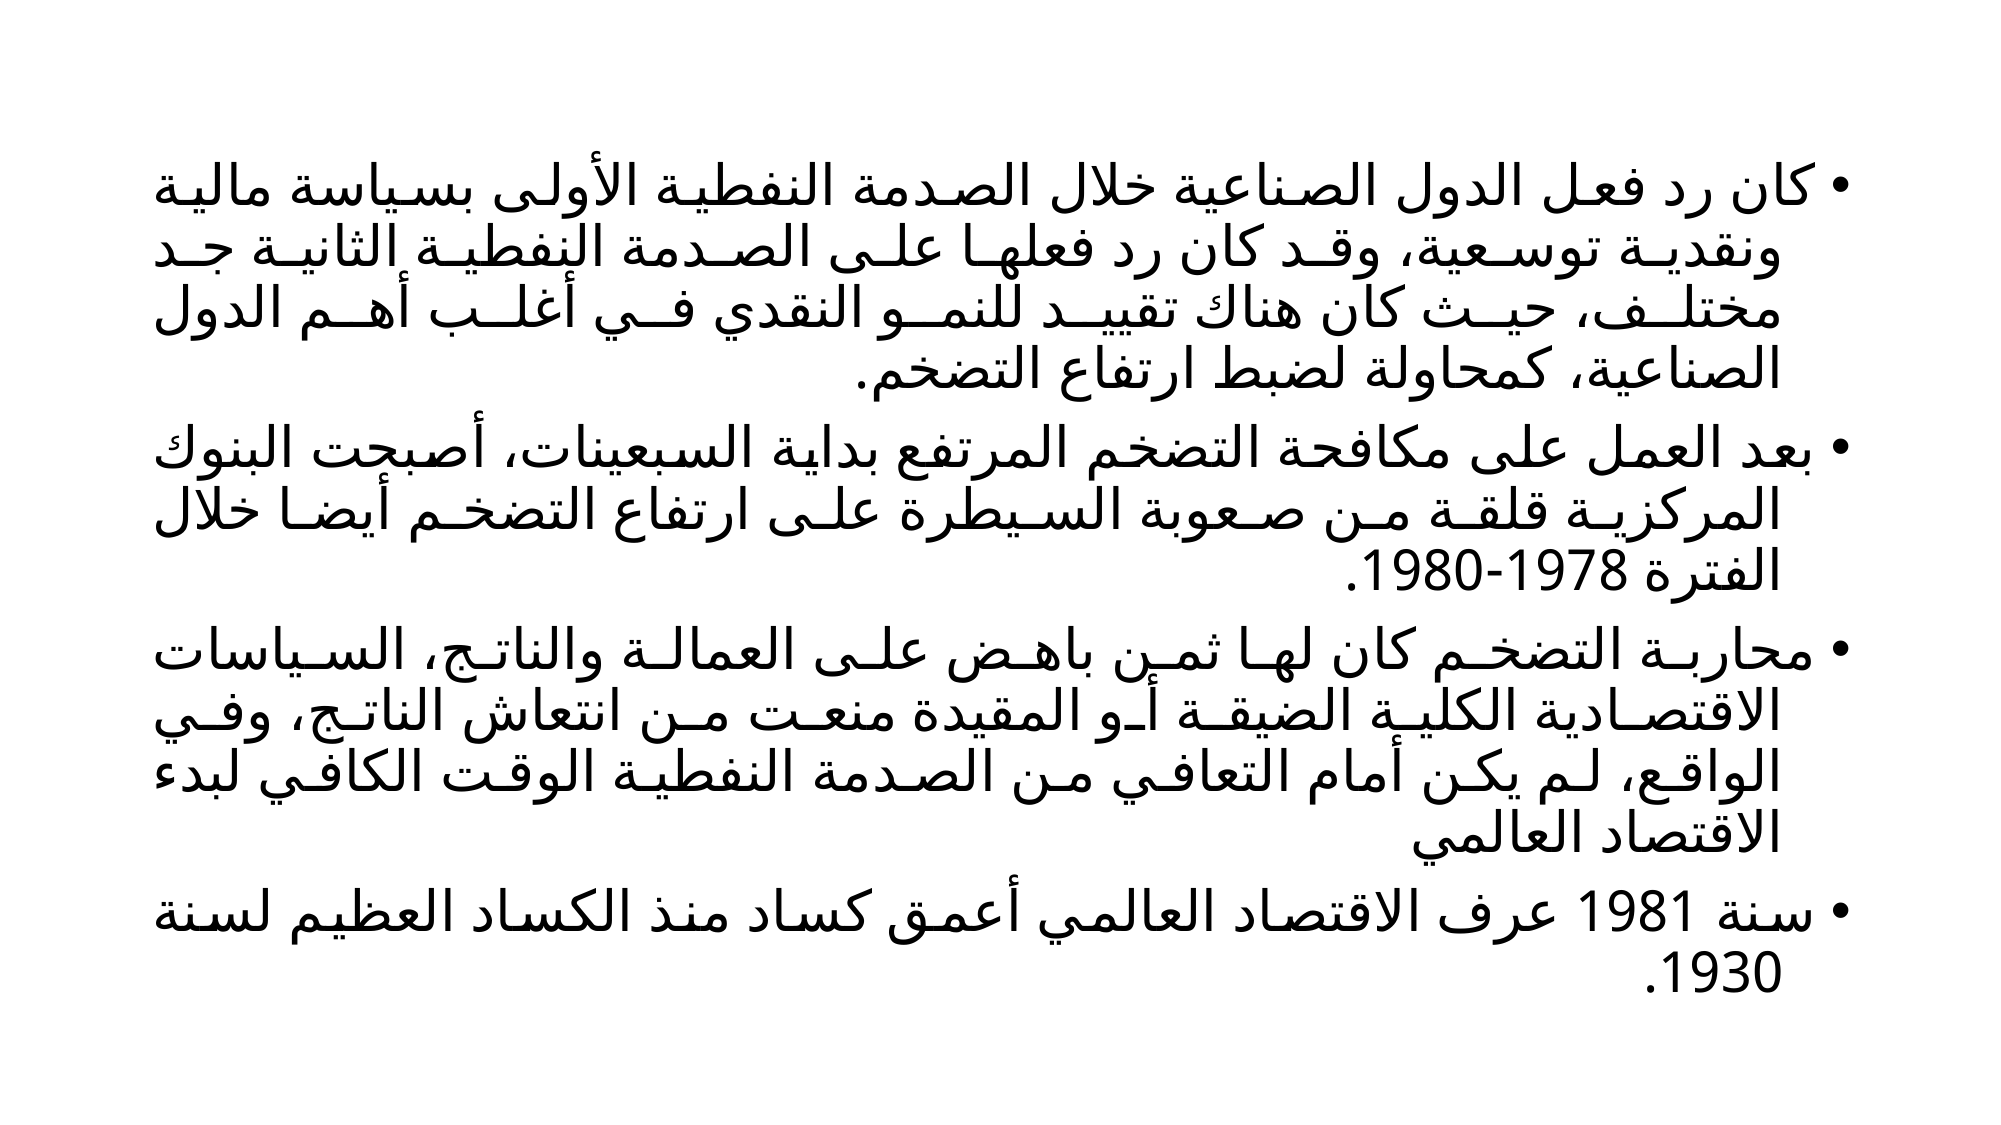

# كان رد فعل الدول الصناعية خلال الصدمة النفطية الأولى بسياسة مالية ونقدية توسعية، وقد كان رد فعلها على الصدمة النفطية الثانية جد مختلف، حيث كان هناك تقييد للنمو النقدي في أغلب أهم الدول الصناعية، كمحاولة لضبط ارتفاع التضخم.
بعد العمل على مكافحة التضخم المرتفع بداية السبعينات، أصبحت البنوك المركزية قلقة من صعوبة السيطرة على ارتفاع التضخم أيضا خلال الفترة 1978-1980.
محاربة التضخم كان لها ثمن باهض على العمالة والناتج، السياسات الاقتصادية الكلية الضيقة أو المقيدة منعت من انتعاش الناتج، وفي الواقع، لم يكن أمام التعافي من الصدمة النفطية الوقت الكافي لبدء الاقتصاد العالمي
سنة 1981 عرف الاقتصاد العالمي أعمق كساد منذ الكساد العظيم لسنة 1930.